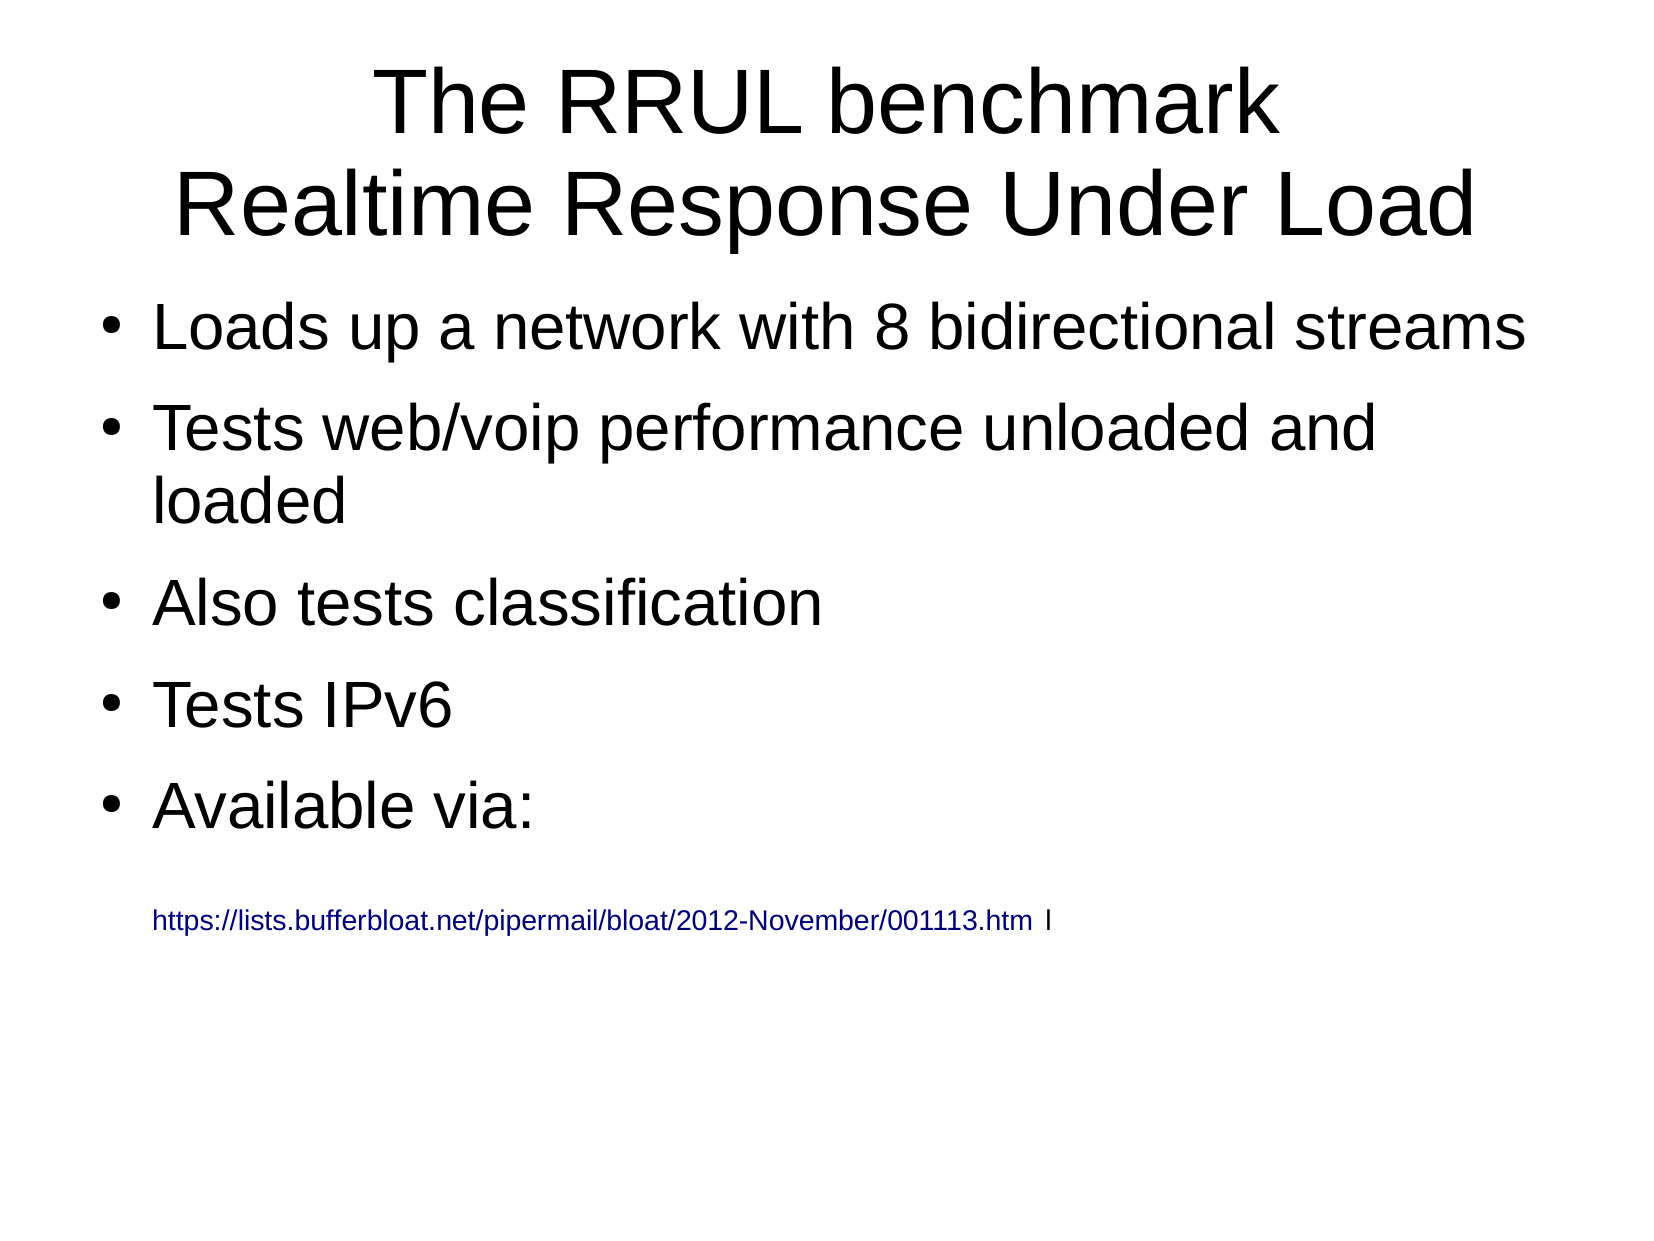

# The RRUL benchmark Realtime Response Under Load
Loads up a network with 8 bidirectional streams
Tests web/voip performance unloaded and loaded
Also tests classification
Tests IPv6
Available via:
https://lists.bufferbloat.net/pipermail/bloat/2012-November/001113.html